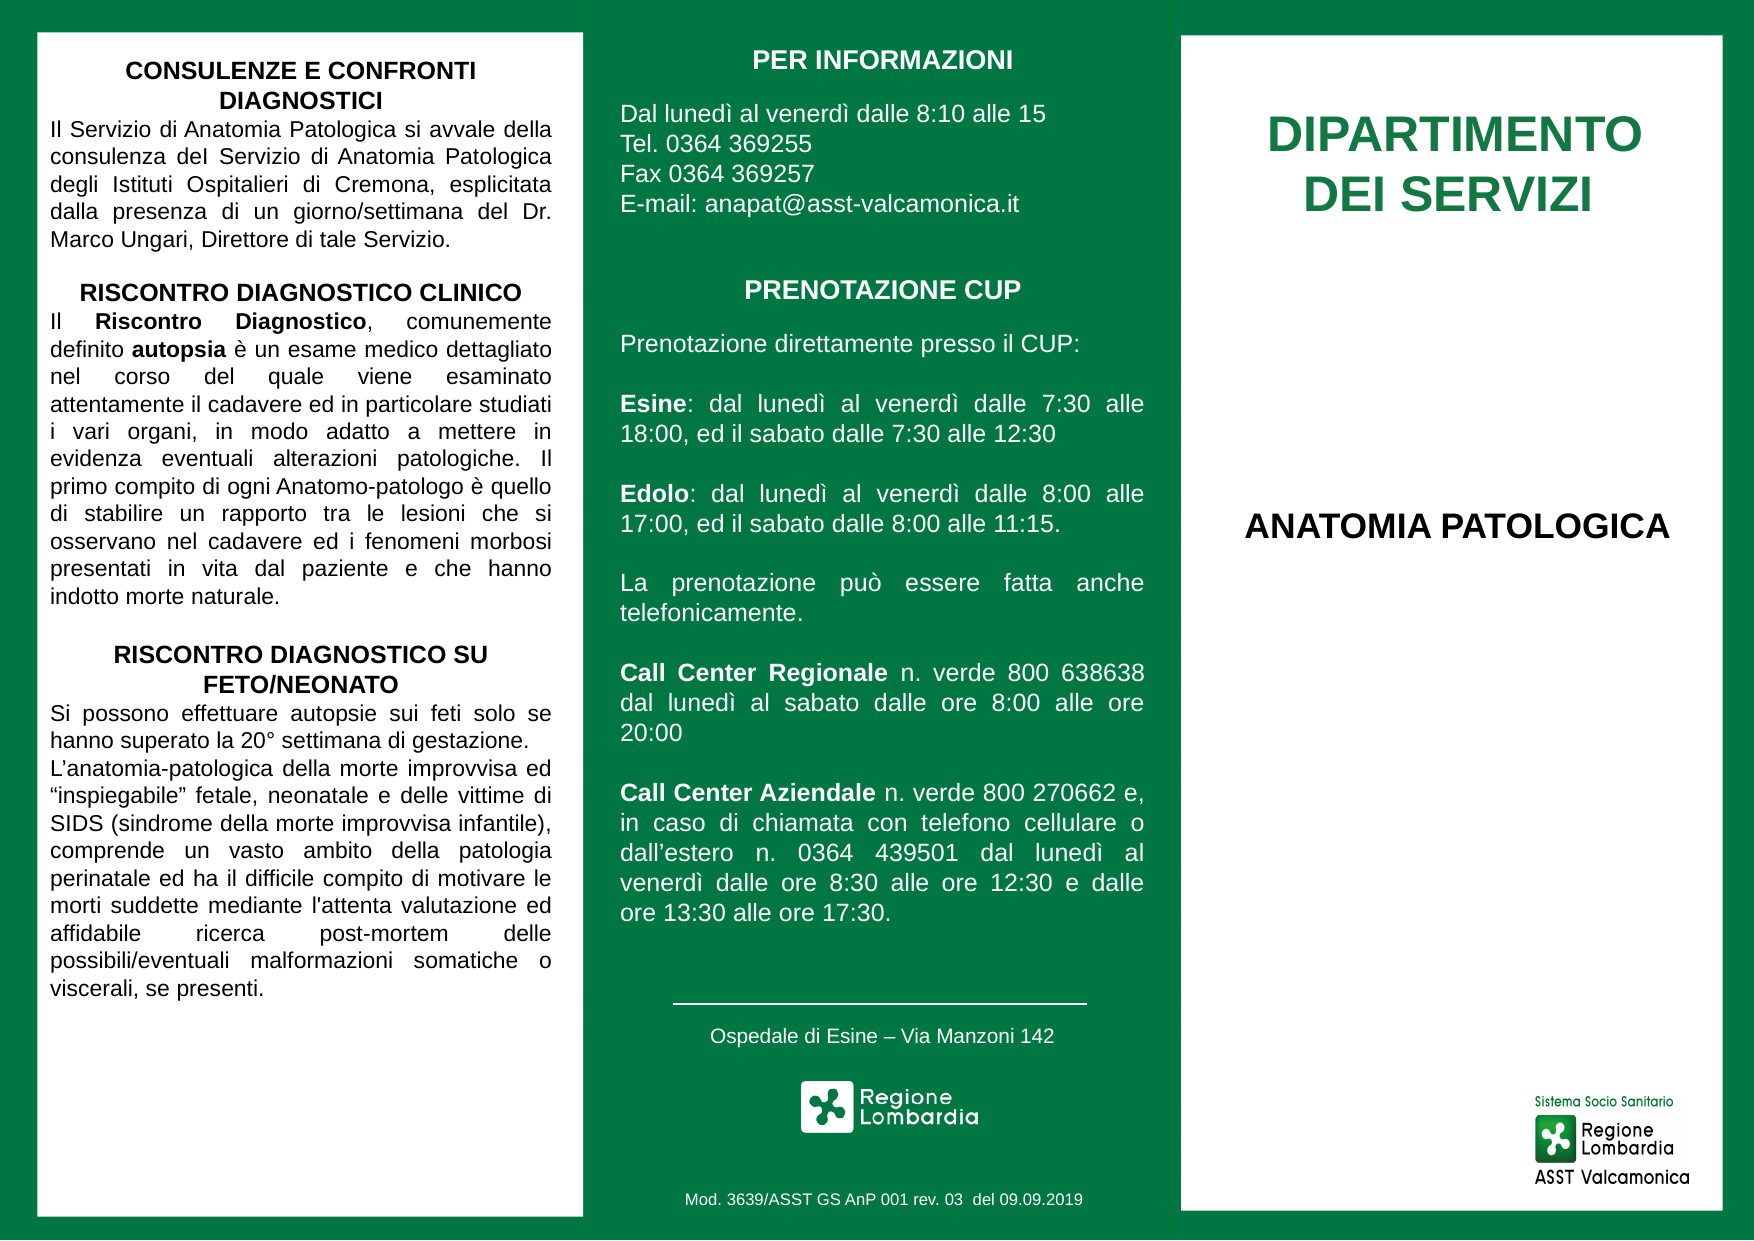

PER INFORMAZIONI
Dal lunedì al venerdì dalle 8:10 alle 15
Tel. 0364 369255
Fax 0364 369257
E-mail: anapat@asst-valcamonica.it
PRENOTAZIONE CUP
Prenotazione direttamente presso il CUP:
Esine: dal lunedì al venerdì dalle 7:30 alle 18:00, ed il sabato dalle 7:30 alle 12:30
Edolo: dal lunedì al venerdì dalle 8:00 alle 17:00, ed il sabato dalle 8:00 alle 11:15.
La prenotazione può essere fatta anche telefonicamente.
Call Center Regionale n. verde 800 638638 dal lunedì al sabato dalle ore 8:00 alle ore 20:00
Call Center Aziendale n. verde 800 270662 e, in caso di chiamata con telefono cellulare o dall’estero n. 0364 439501 dal lunedì al venerdì dalle ore 8:30 alle ore 12:30 e dalle ore 13:30 alle ore 17:30.
CONSULENZE E CONFRONTI DIAGNOSTICI
Il Servizio di Anatomia Patologica si avvale della consulenza deI Servizio di Anatomia Patologica degli Istituti Ospitalieri di Cremona, esplicitata dalla presenza di un giorno/settimana del Dr. Marco Ungari, Direttore di tale Servizio.
RISCONTRO DIAGNOSTICO CLINICO
Il Riscontro Diagnostico, comunemente definito autopsia è un esame medico dettagliato nel corso del quale viene esaminato attentamente il cadavere ed in particolare studiati i vari organi, in modo adatto a mettere in evidenza eventuali alterazioni patologiche. Il primo compito di ogni Anatomo-patologo è quello di stabilire un rapporto tra le lesioni che si osservano nel cadavere ed i fenomeni morbosi presentati in vita dal paziente e che hanno indotto morte naturale.
RISCONTRO DIAGNOSTICO SU FETO/NEONATO
Si possono effettuare autopsie sui feti solo se hanno superato la 20° settimana di gestazione.
L’anatomia-patologica della morte improvvisa ed “inspiegabile” fetale, neonatale e delle vittime di SIDS (sindrome della morte improvvisa infantile), comprende un vasto ambito della patologia perinatale ed ha il difficile compito di motivare le morti suddette mediante l'attenta valutazione ed affidabile ricerca post-mortem delle possibili/eventuali malformazioni somatiche o viscerali, se presenti.
DIPARTIMENTO DEI SERVIZI
IMMAGINE (se necessaria)
ANATOMIA PATOLOGICA
Ospedale di Esine – Via Manzoni 142
Mod. 3639/ASST GS AnP 001 rev. 03 del 09.09.2019